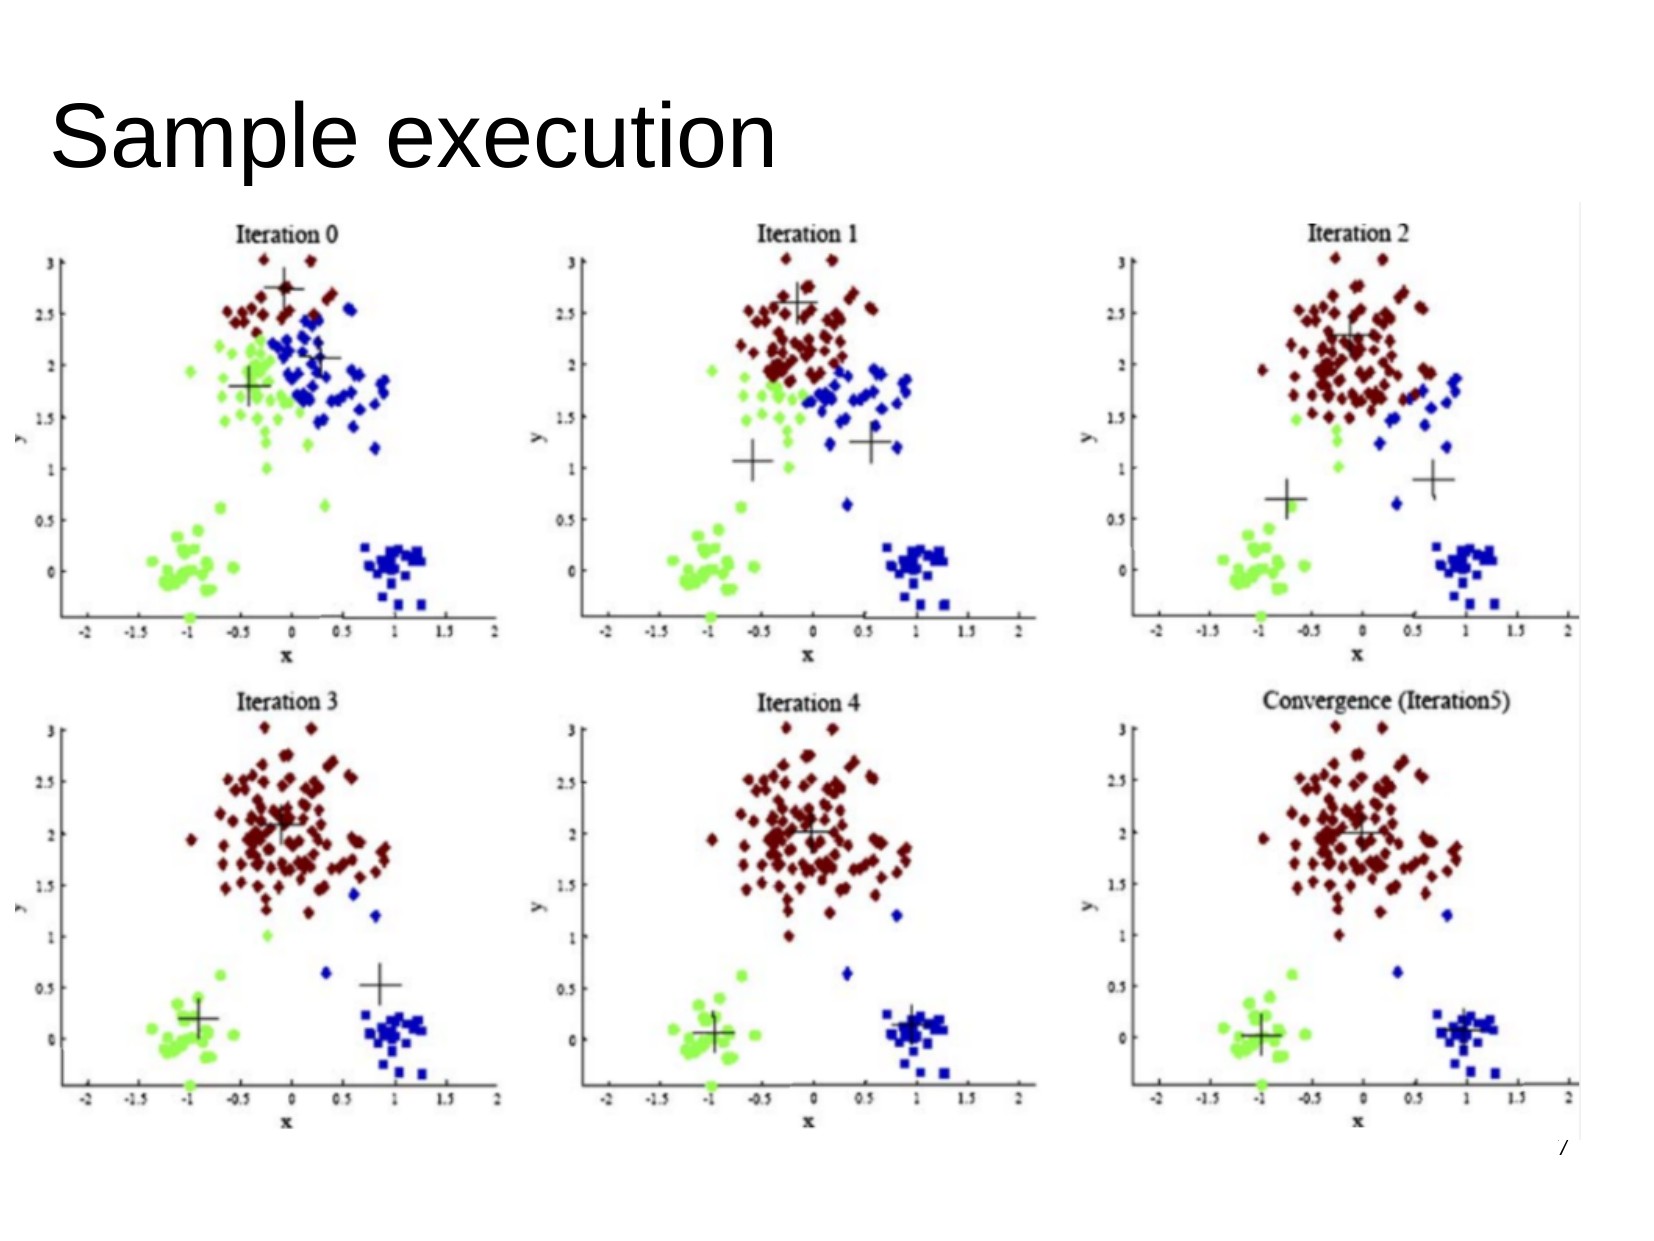

# Sample execution
Boston University Slideshow Title Goes Here
7